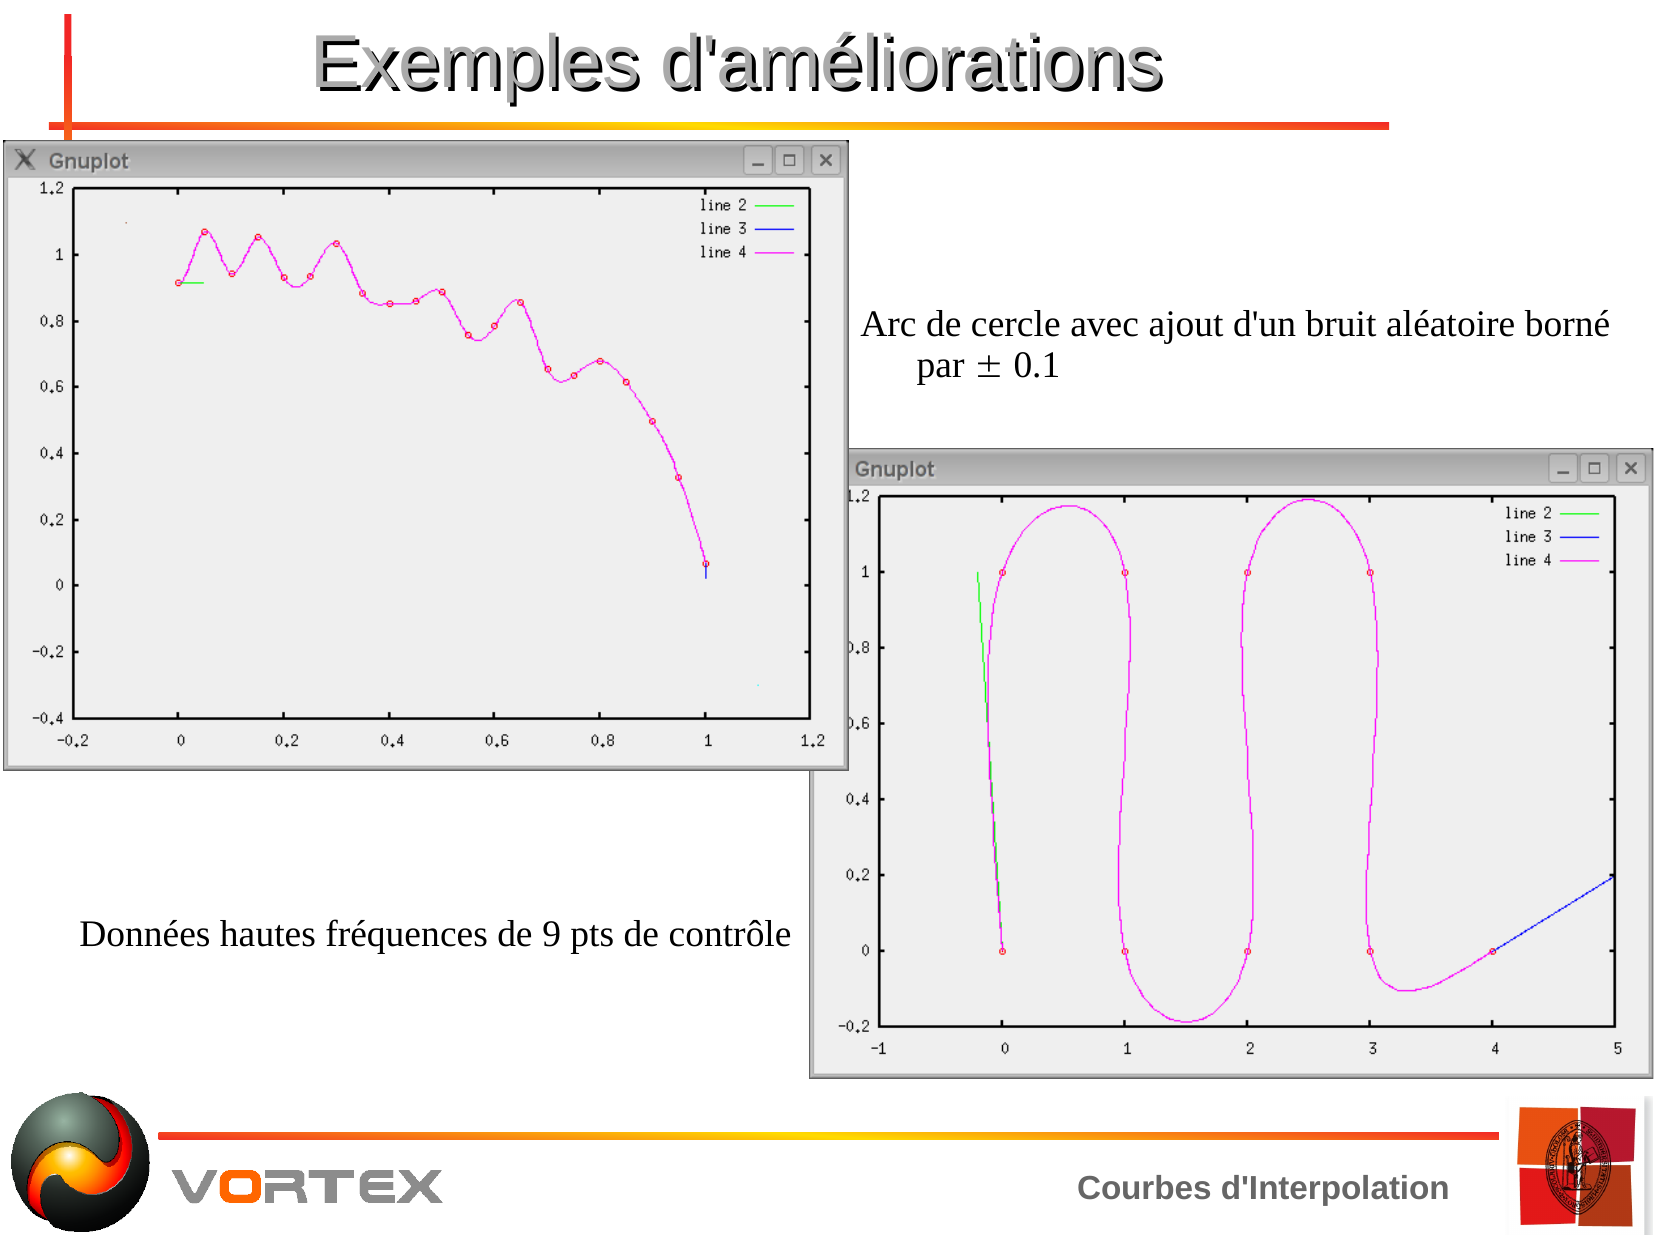

# Exemples d'améliorations
Arc de cercle avec ajout d'un bruit aléatoire borné par  0.1
Données hautes fréquences de 9 pts de contrôle